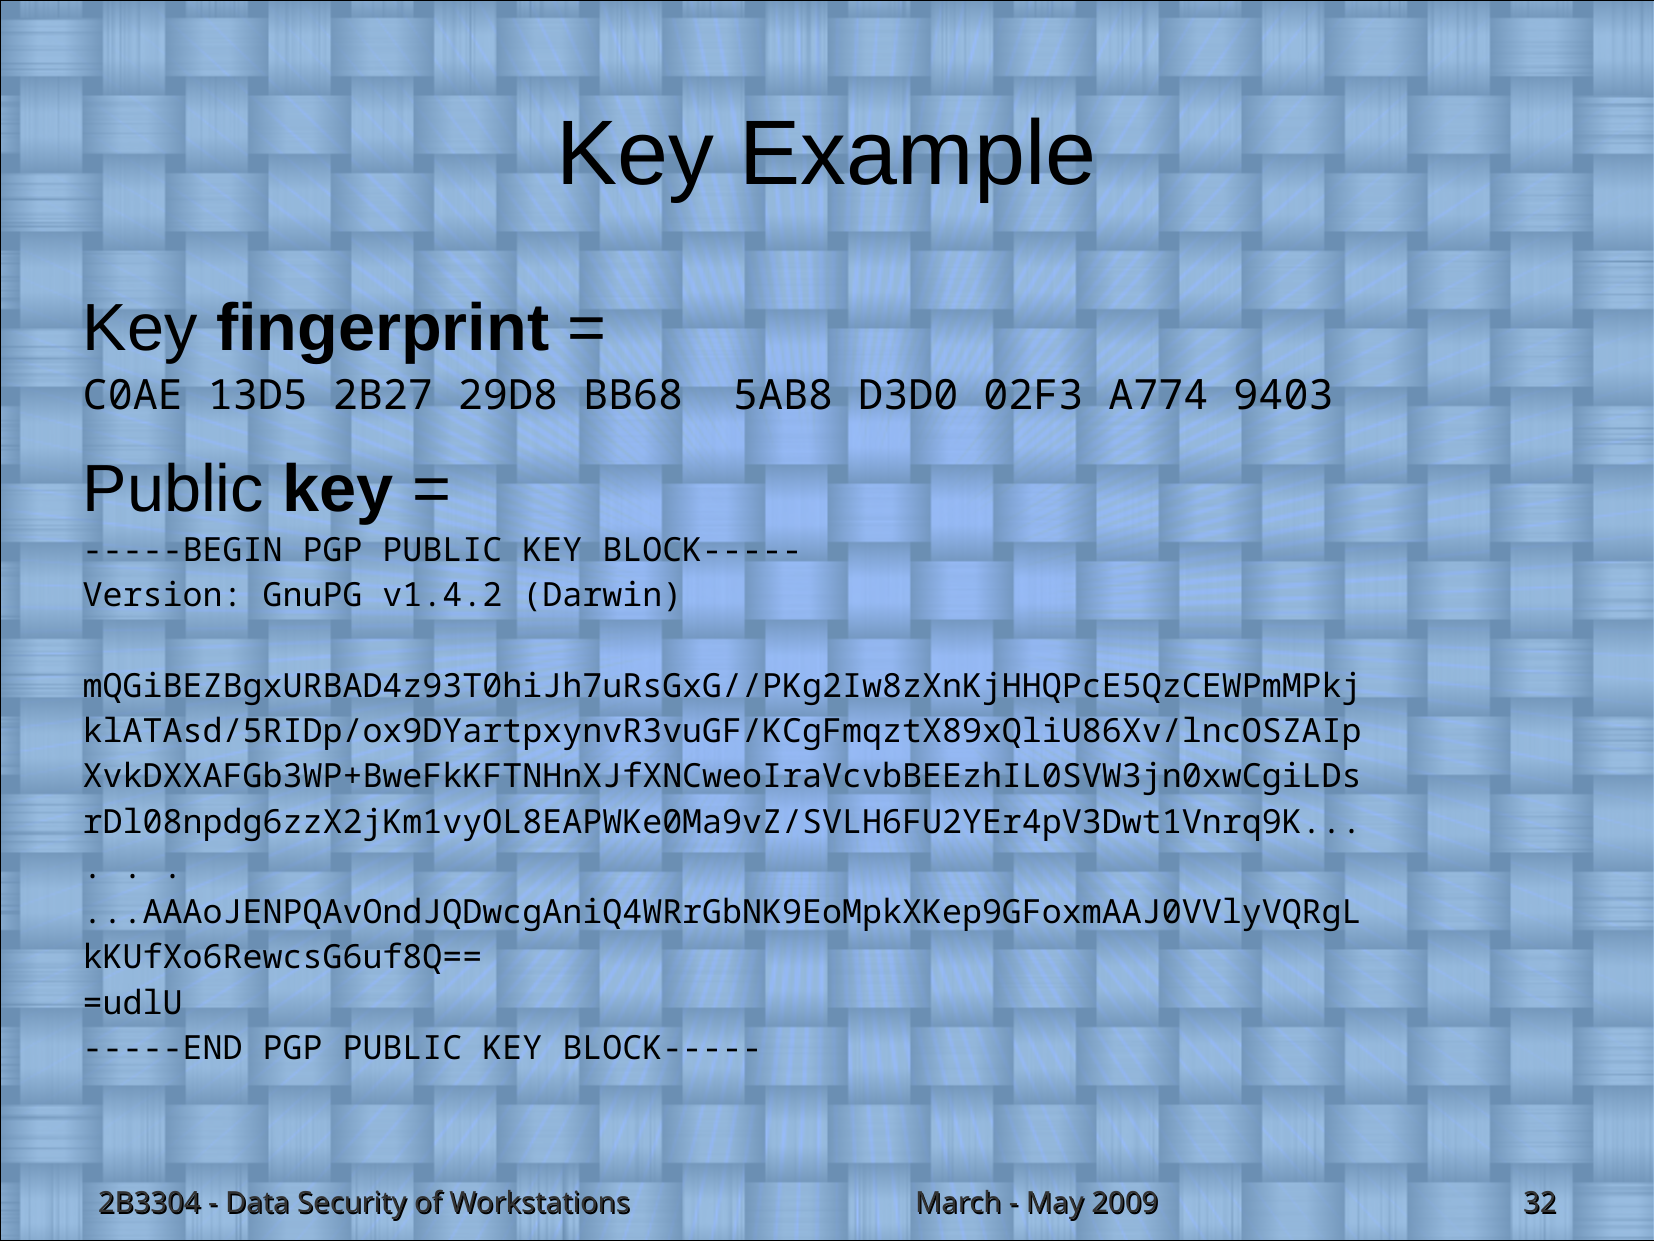

# Key Example
Key fingerprint =
C0AE 13D5 2B27 29D8 BB68 5AB8 D3D0 02F3 A774 9403
Public key =
-----BEGIN PGP PUBLIC KEY BLOCK-----
Version: GnuPG v1.4.2 (Darwin)
mQGiBEZBgxURBAD4z93T0hiJh7uRsGxG//PKg2Iw8zXnKjHHQPcE5QzCEWPmMPkj
klATAsd/5RIDp/ox9DYartpxynvR3vuGF/KCgFmqztX89xQliU86Xv/lncOSZAIp
XvkDXXAFGb3WP+BweFkKFTNHnXJfXNCweoIraVcvbBEEzhIL0SVW3jn0xwCgiLDs
rDl08npdg6zzX2jKm1vyOL8EAPWKe0Ma9vZ/SVLH6FU2YEr4pV3Dwt1Vnrq9K...
. . .
...AAAoJENPQAvOndJQDwcgAniQ4WRrGbNK9EoMpkXKep9GFoxmAAJ0VVlyVQRgL
kKUfXo6RewcsG6uf8Q==
=udlU
-----END PGP PUBLIC KEY BLOCK-----